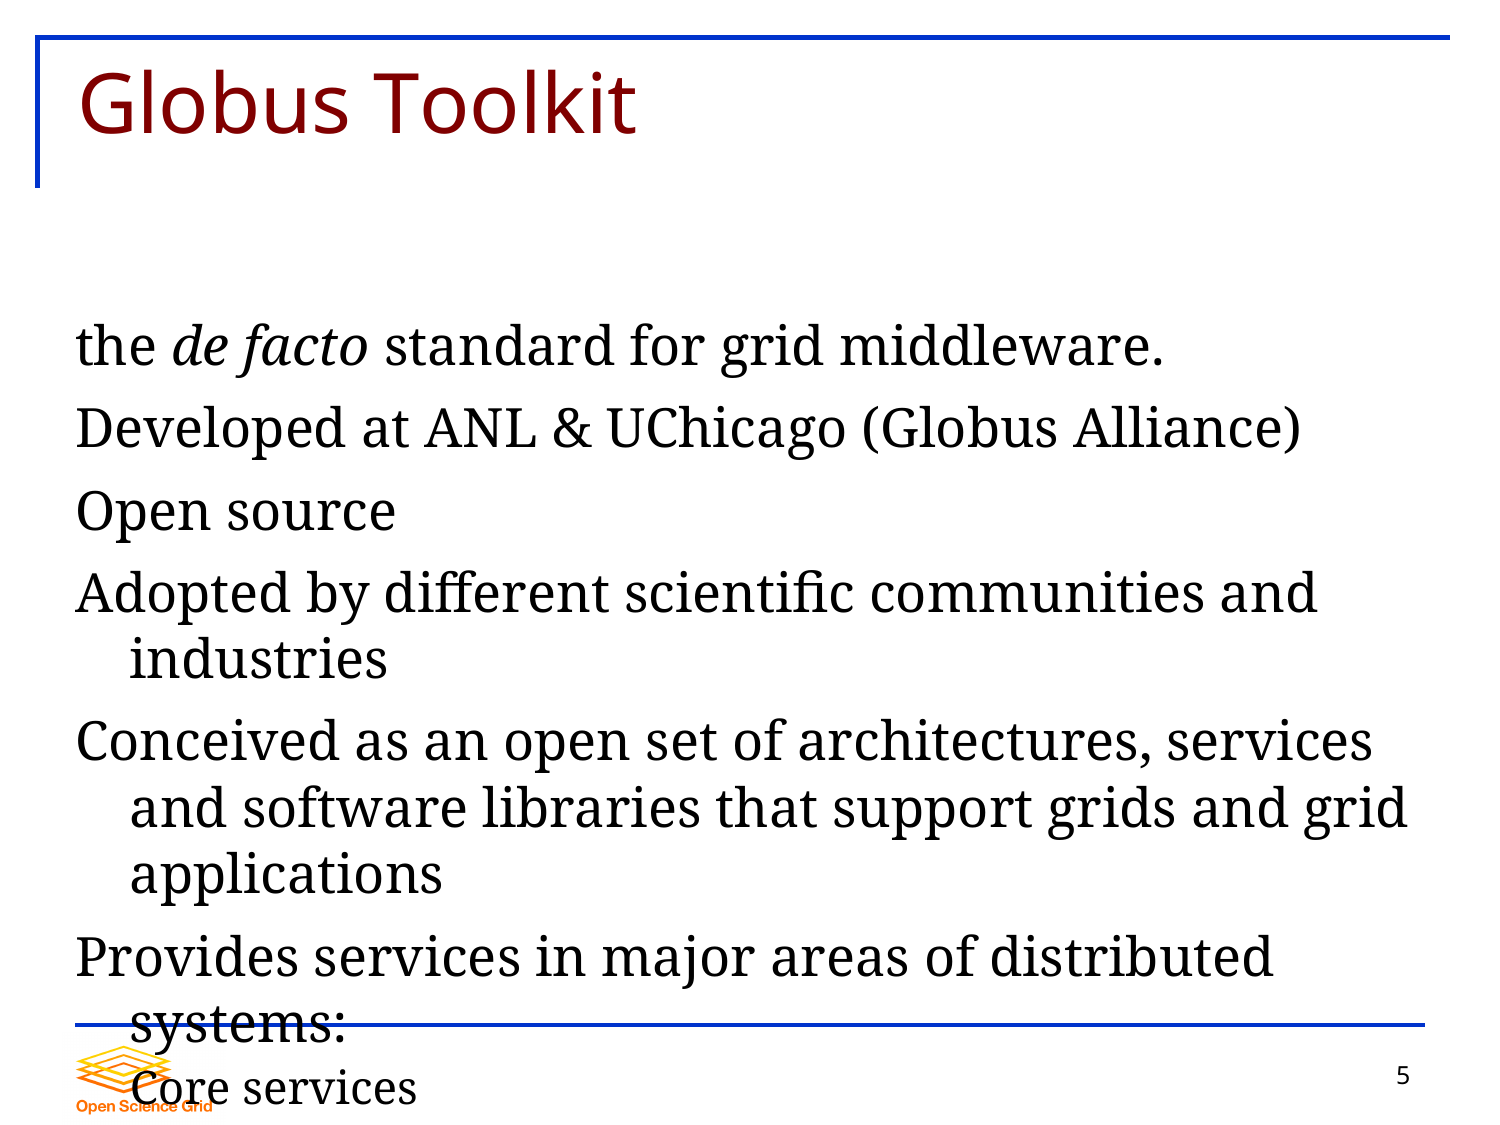

# Globus Toolkit
the de facto standard for grid middleware.
Developed at ANL & UChicago (Globus Alliance)
Open source
Adopted by different scientific communities and industries
Conceived as an open set of architectures, services and software libraries that support grids and grid applications
Provides services in major areas of distributed systems:
Core services
Data management
Security
5